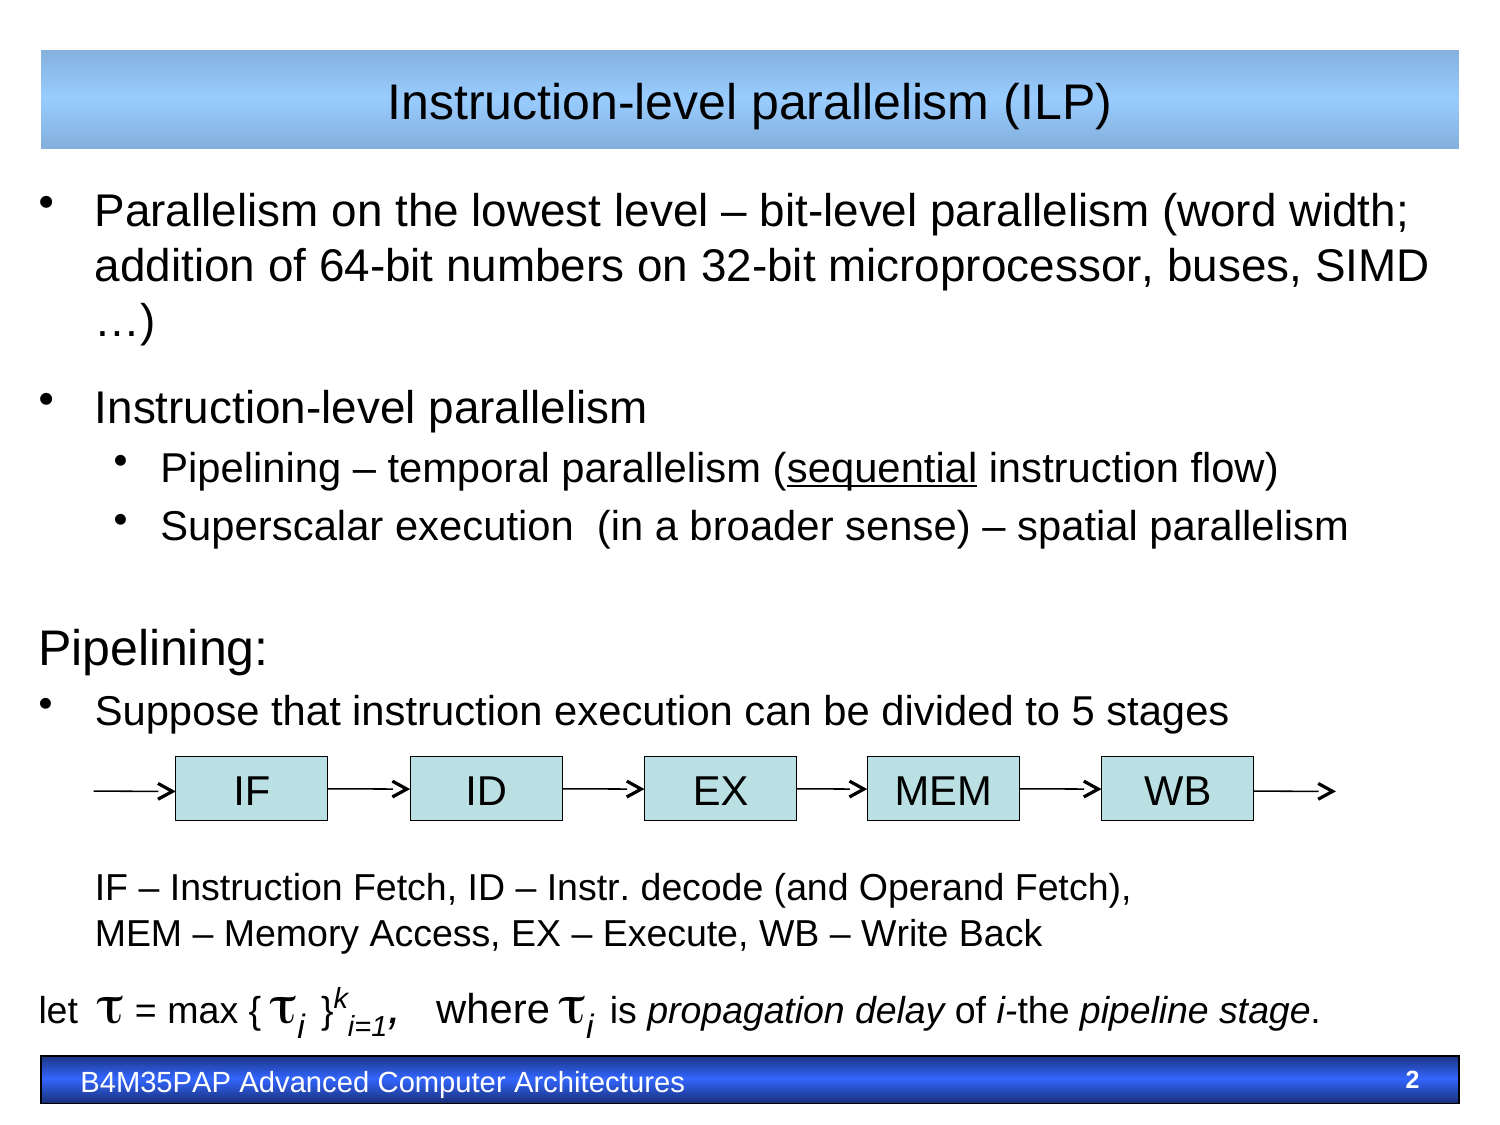

# Instruction-level parallelism (ILP)
Parallelism on the lowest level – bit-level parallelism (word width; addition of 64-bit numbers on 32-bit microprocessor, buses, SIMD …)
Instruction-level parallelism
Pipelining – temporal parallelism (sequential instruction flow)
Superscalar execution (in a broader sense) – spatial parallelism
Pipelining:
Suppose that instruction execution can be divided to 5 stages
	IF – Instruction Fetch, ID – Instr. decode (and Operand Fetch),
MEM – Memory Access, EX – Execute, WB – Write Back
let  = max { i }ki=1, where i is propagation delay of i-the pipeline stage.
IF
ID
EX
MEM
WB